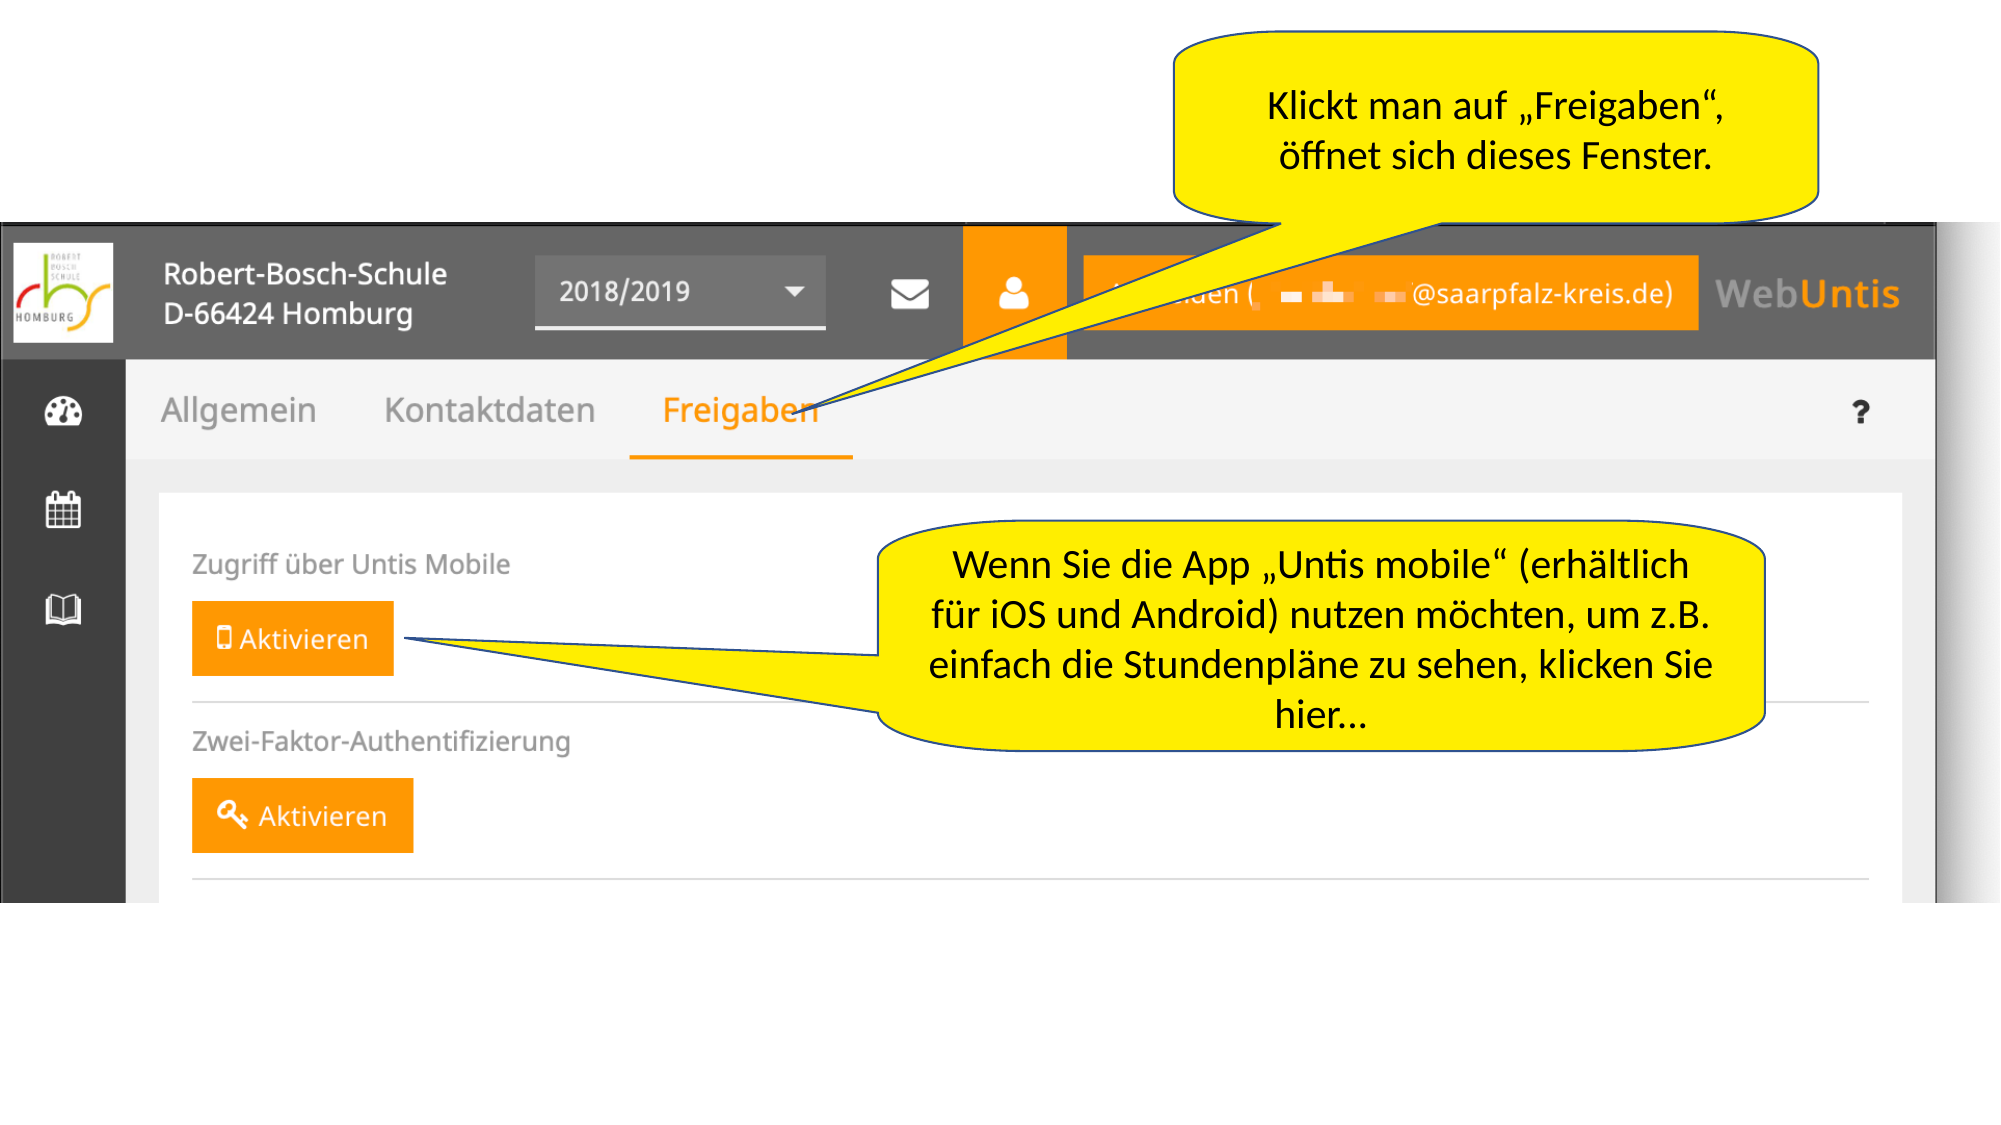

Klickt man auf „Freigaben“, öffnet sich dieses Fenster.
Wenn Sie die App „Untis mobile“ (erhältlich für iOS und Android) nutzen möchten, um z.B. einfach die Stundenpläne zu sehen, klicken Sie hier...